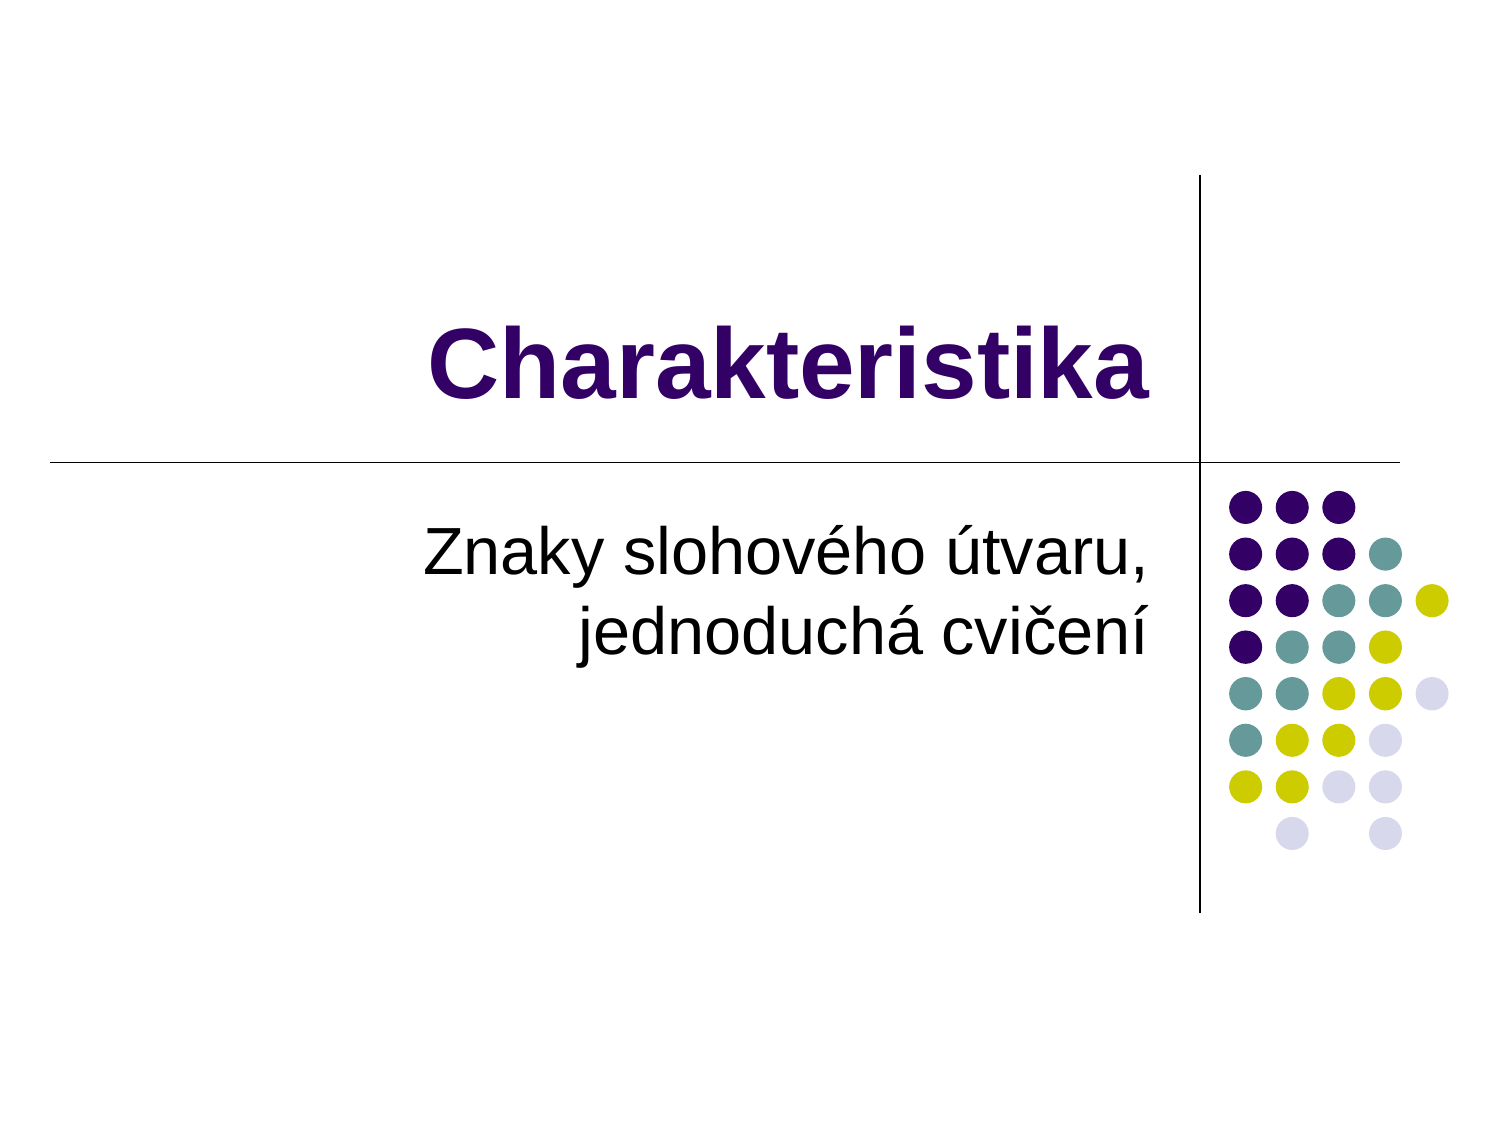

# Charakteristika
Znaky slohového útvaru, jednoduchá cvičení